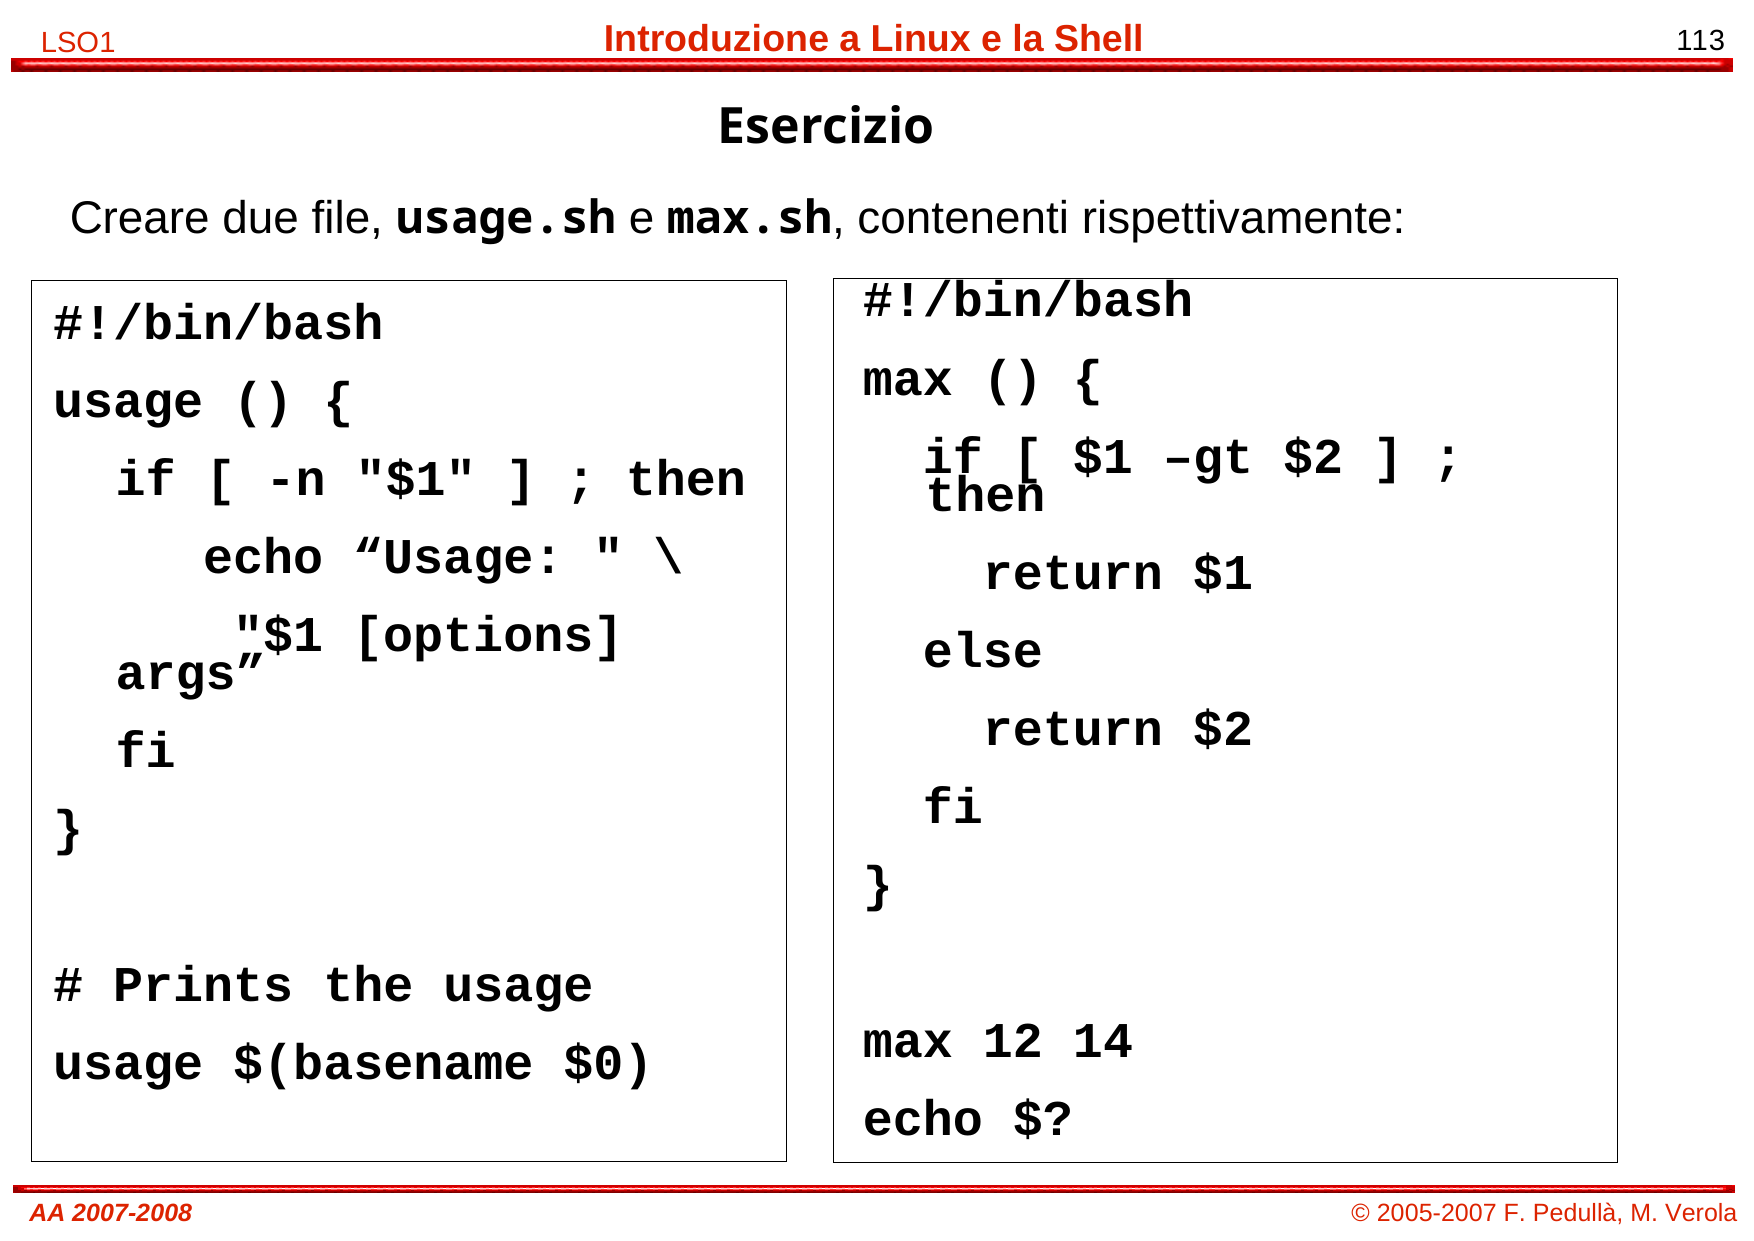

# Esercizio
Creare due file, usage.sh e max.sh, contenenti rispettivamente:
#!/bin/bash
max () {
 if [ $1 –gt $2 ] ; then
 return $1
 else
 return $2
 fi
}
max 12 14
echo $?
#!/bin/bash
usage () {
	if [ -n "$1" ] ; then
		echo “Usage: " \
 "$1 [options] args”
	fi
}
# Prints the usage
usage $(basename $0)